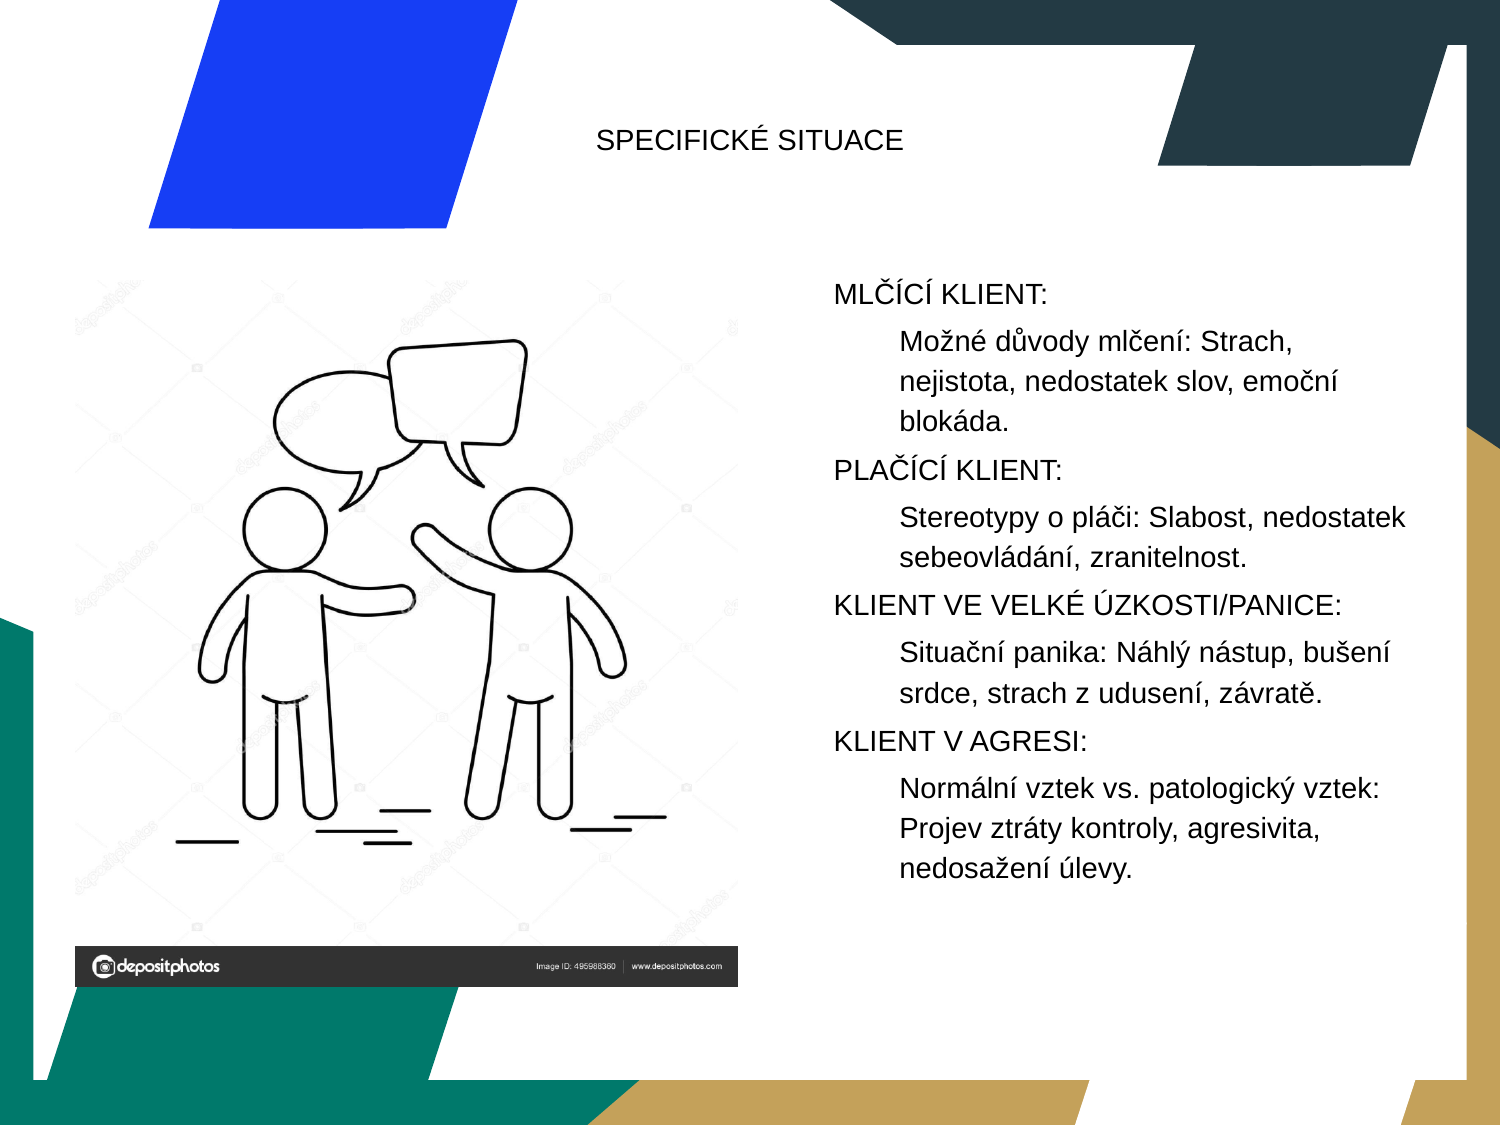

# SPECIFICKÉ SITUACE
MLČÍCÍ KLIENT:
Možné důvody mlčení: Strach, nejistota, nedostatek slov, emoční blokáda.
PLAČÍCÍ KLIENT:
Stereotypy o pláči: Slabost, nedostatek sebeovládání, zranitelnost.
KLIENT VE VELKÉ ÚZKOSTI/PANICE:
Situační panika: Náhlý nástup, bušení srdce, strach z udusení, závratě.
KLIENT V AGRESI:
Normální vztek vs. patologický vztek: Projev ztráty kontroly, agresivita, nedosažení úlevy.